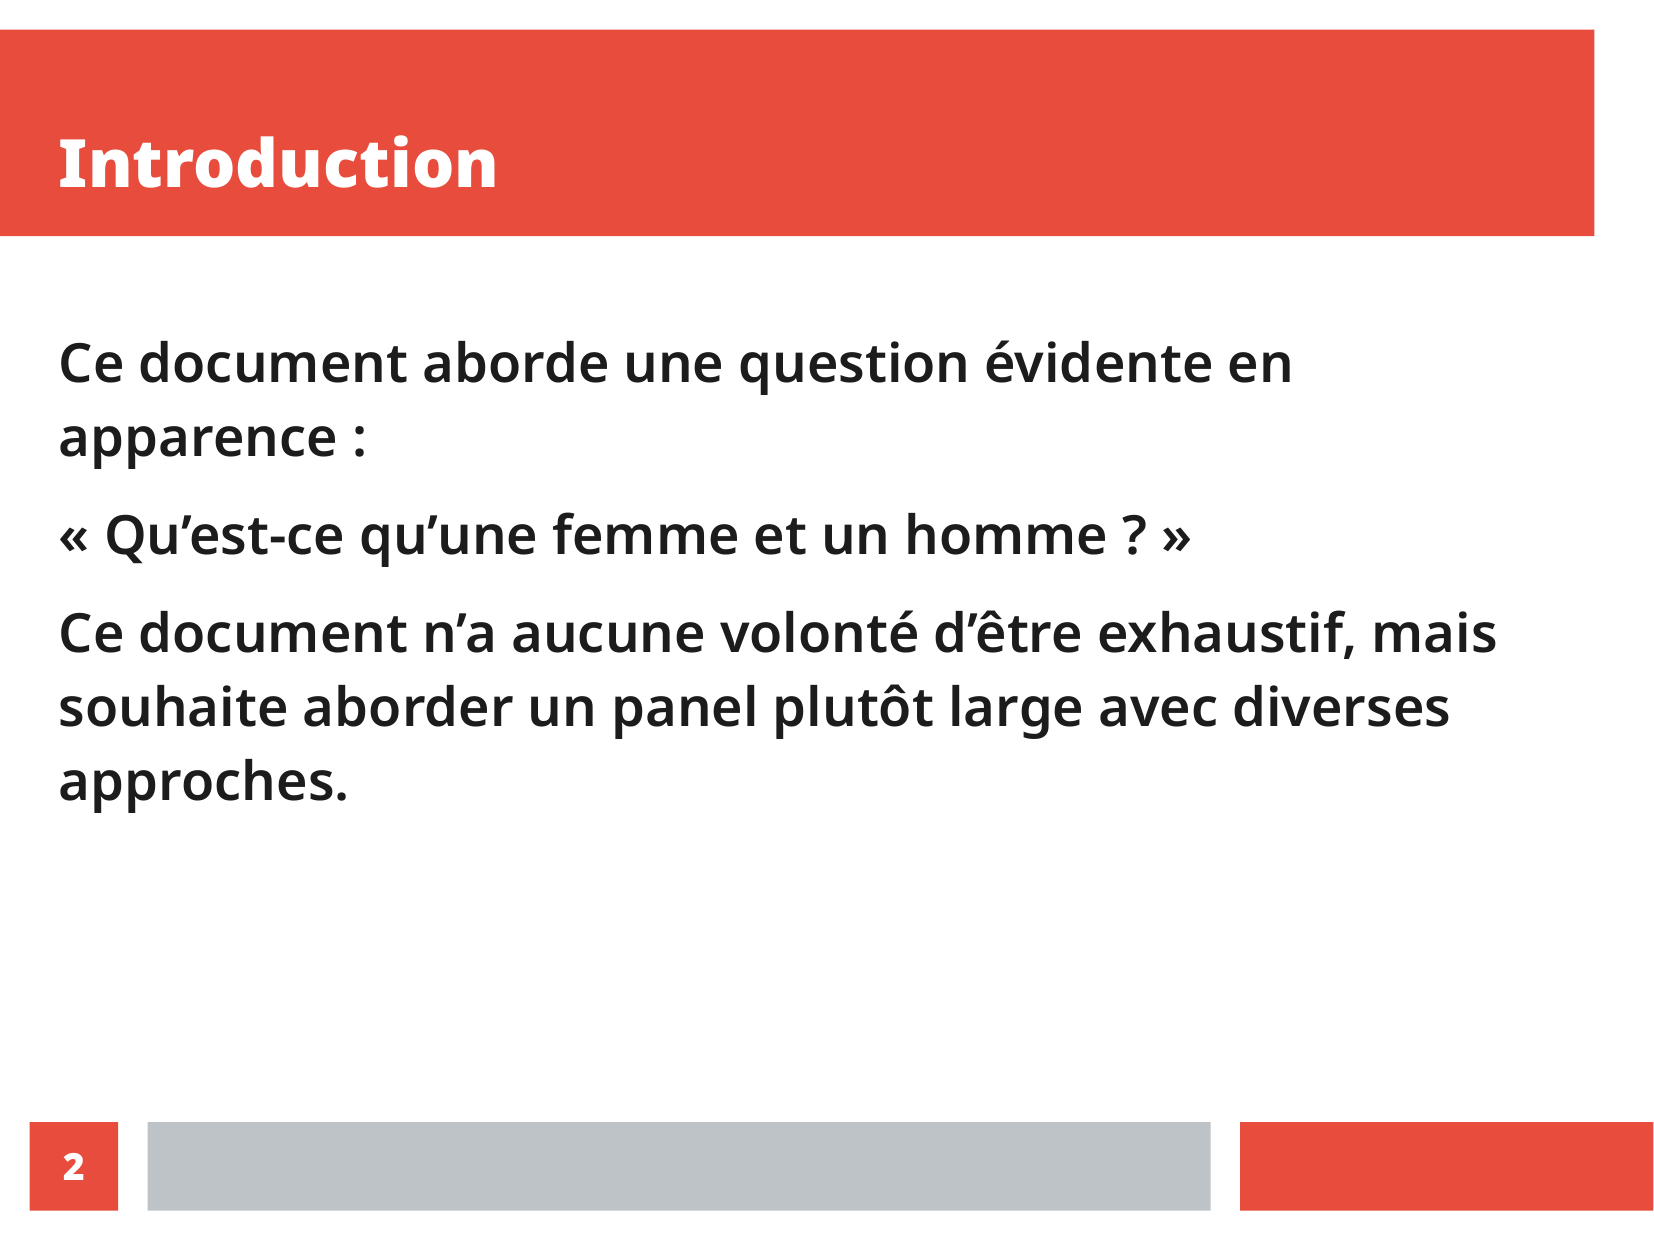

# Introduction
Ce document aborde une question évidente en apparence :
« Qu’est-ce qu’une femme et un homme ? »
Ce document n’a aucune volonté d’être exhaustif, mais souhaite aborder un panel plutôt large avec diverses approches.
2